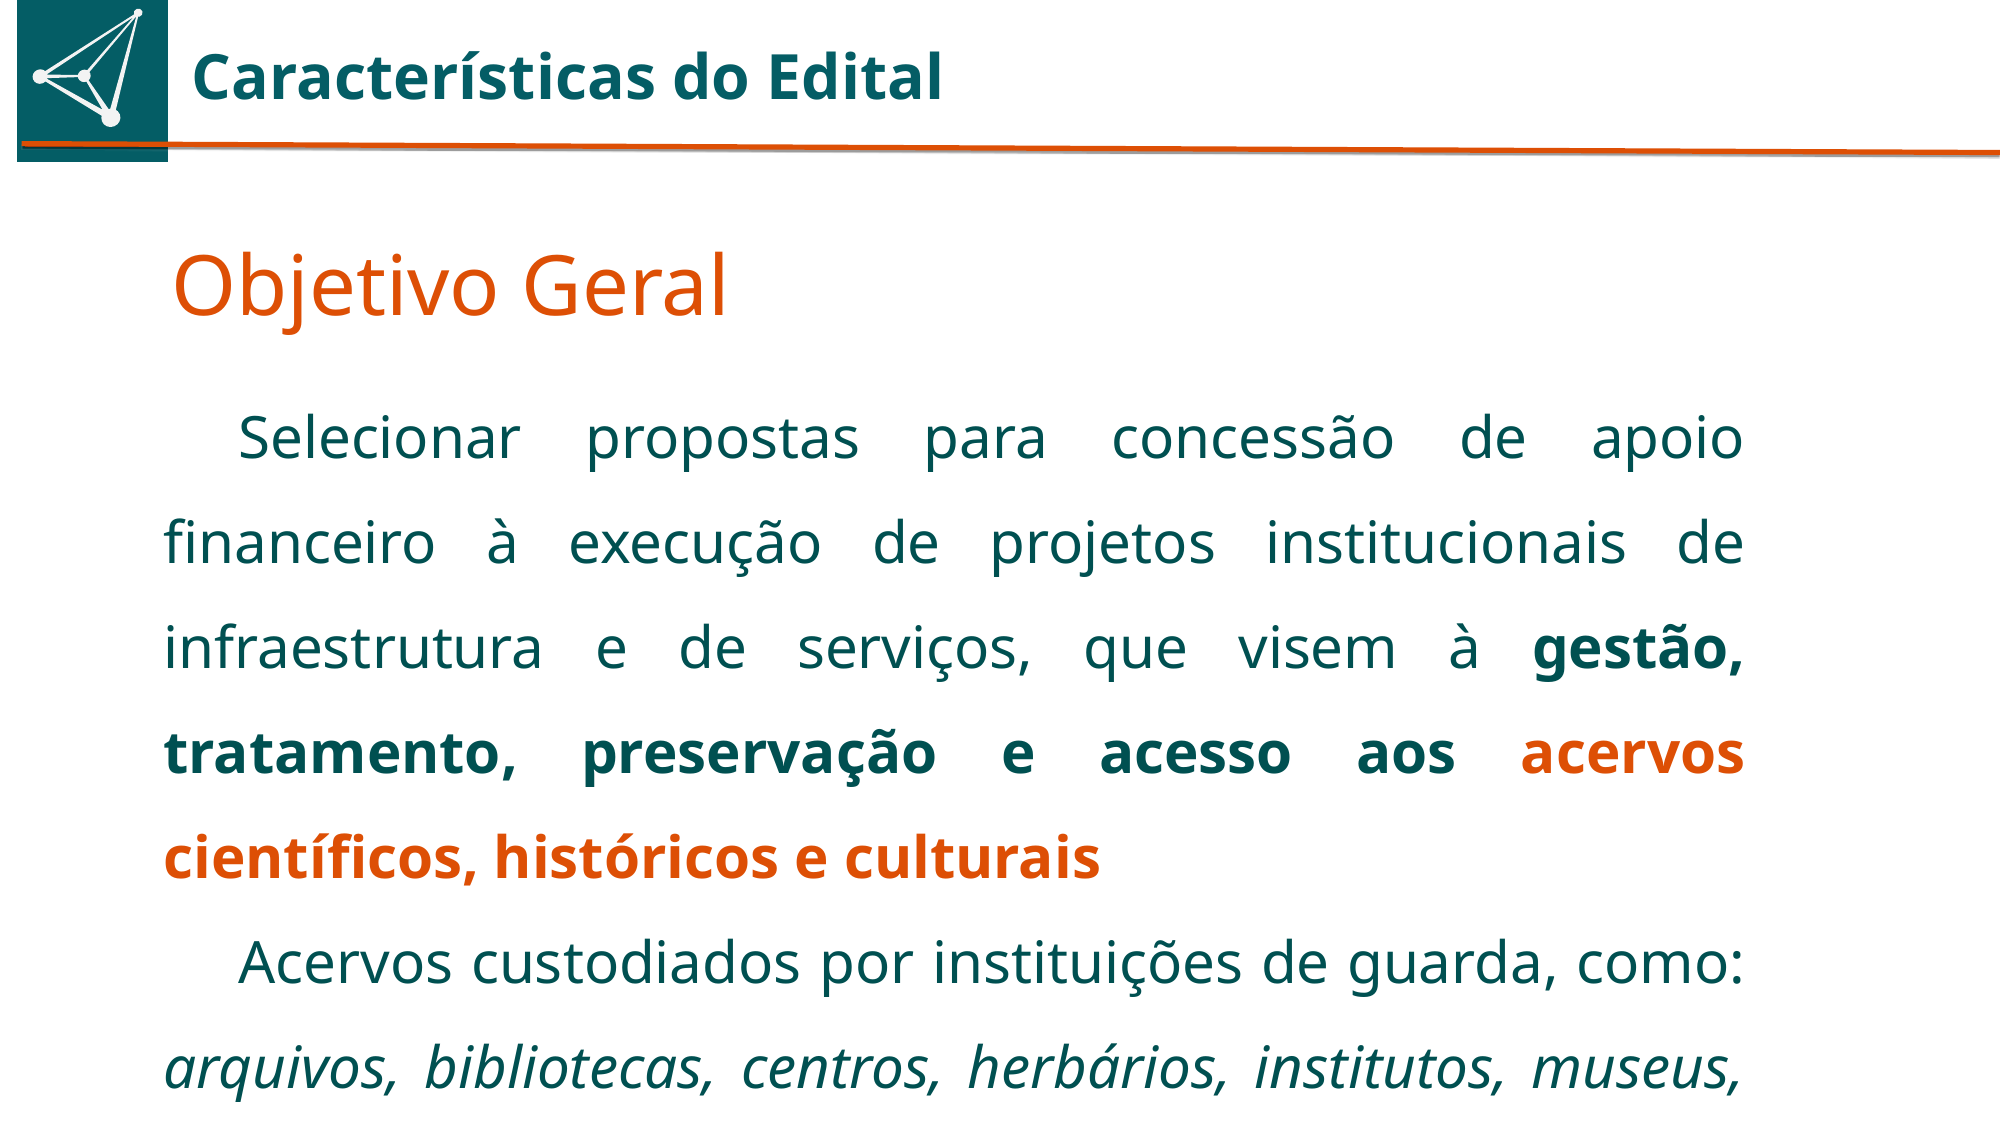

Características do Edital
Objetivo Geral
	Selecionar propostas para concessão de apoio financeiro à execução de projetos institucionais de infraestrutura e de serviços, que visem à gestão, tratamento, preservação e acesso aos acervos científicos, históricos e culturais
	Acervos custodiados por instituições de guarda, como: arquivos, bibliotecas, centros, herbários, institutos, museus, entre outras.